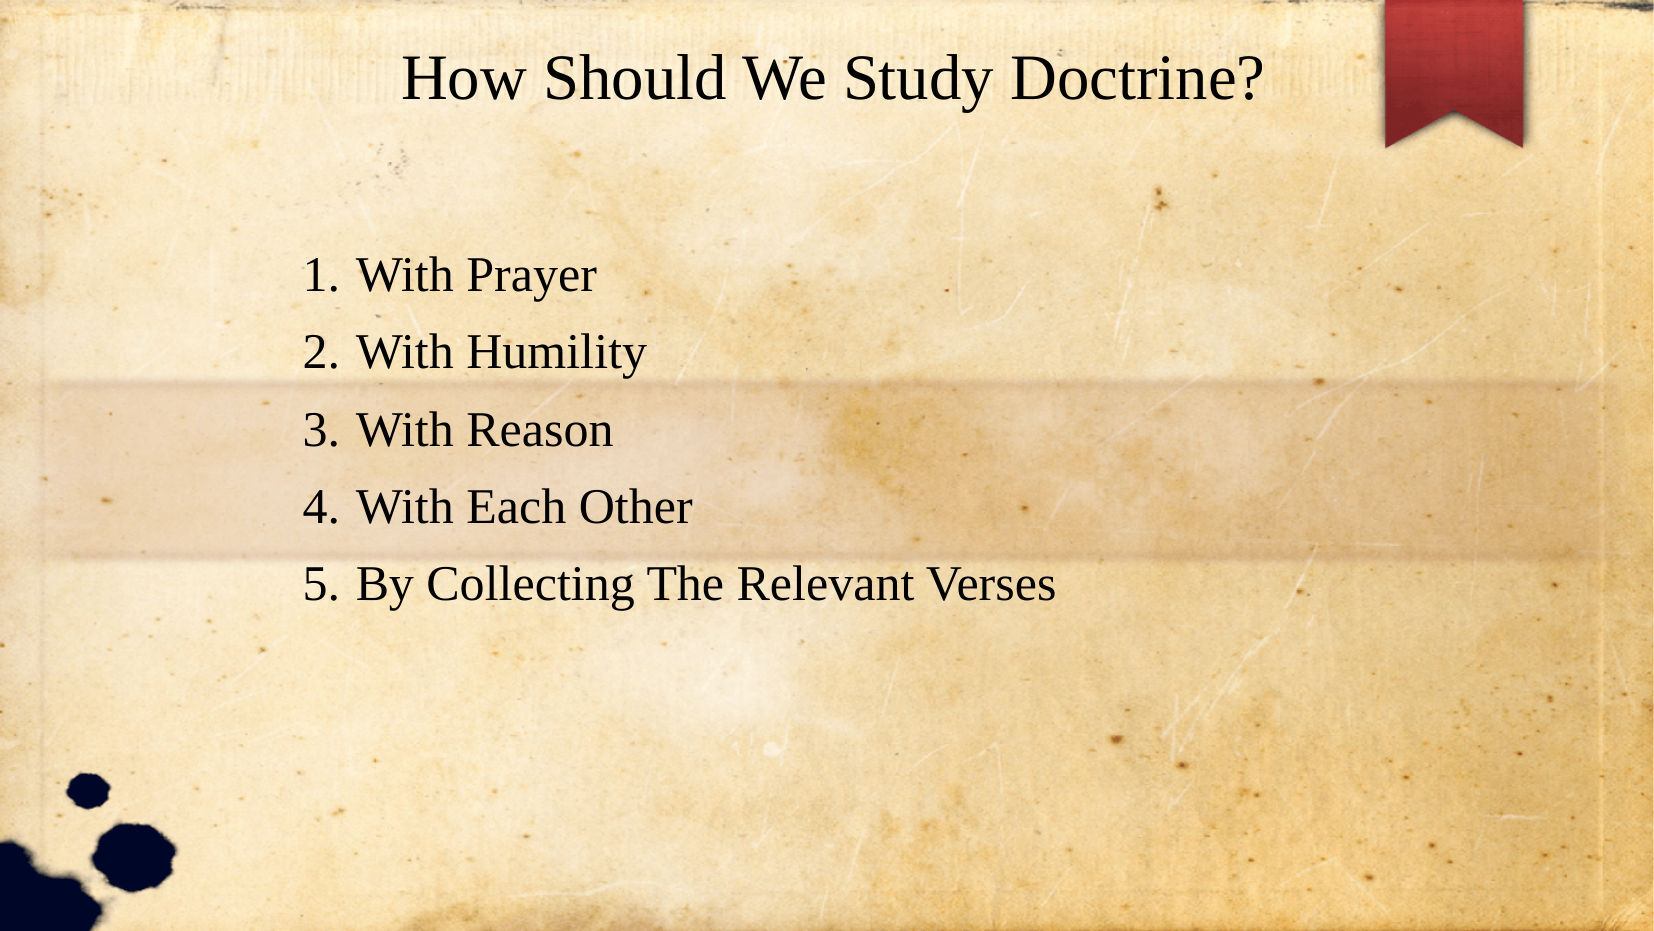

# How Should We Study Doctrine?
With Prayer
With Humility
With Reason
With Each Other
By Collecting The Relevant Verses